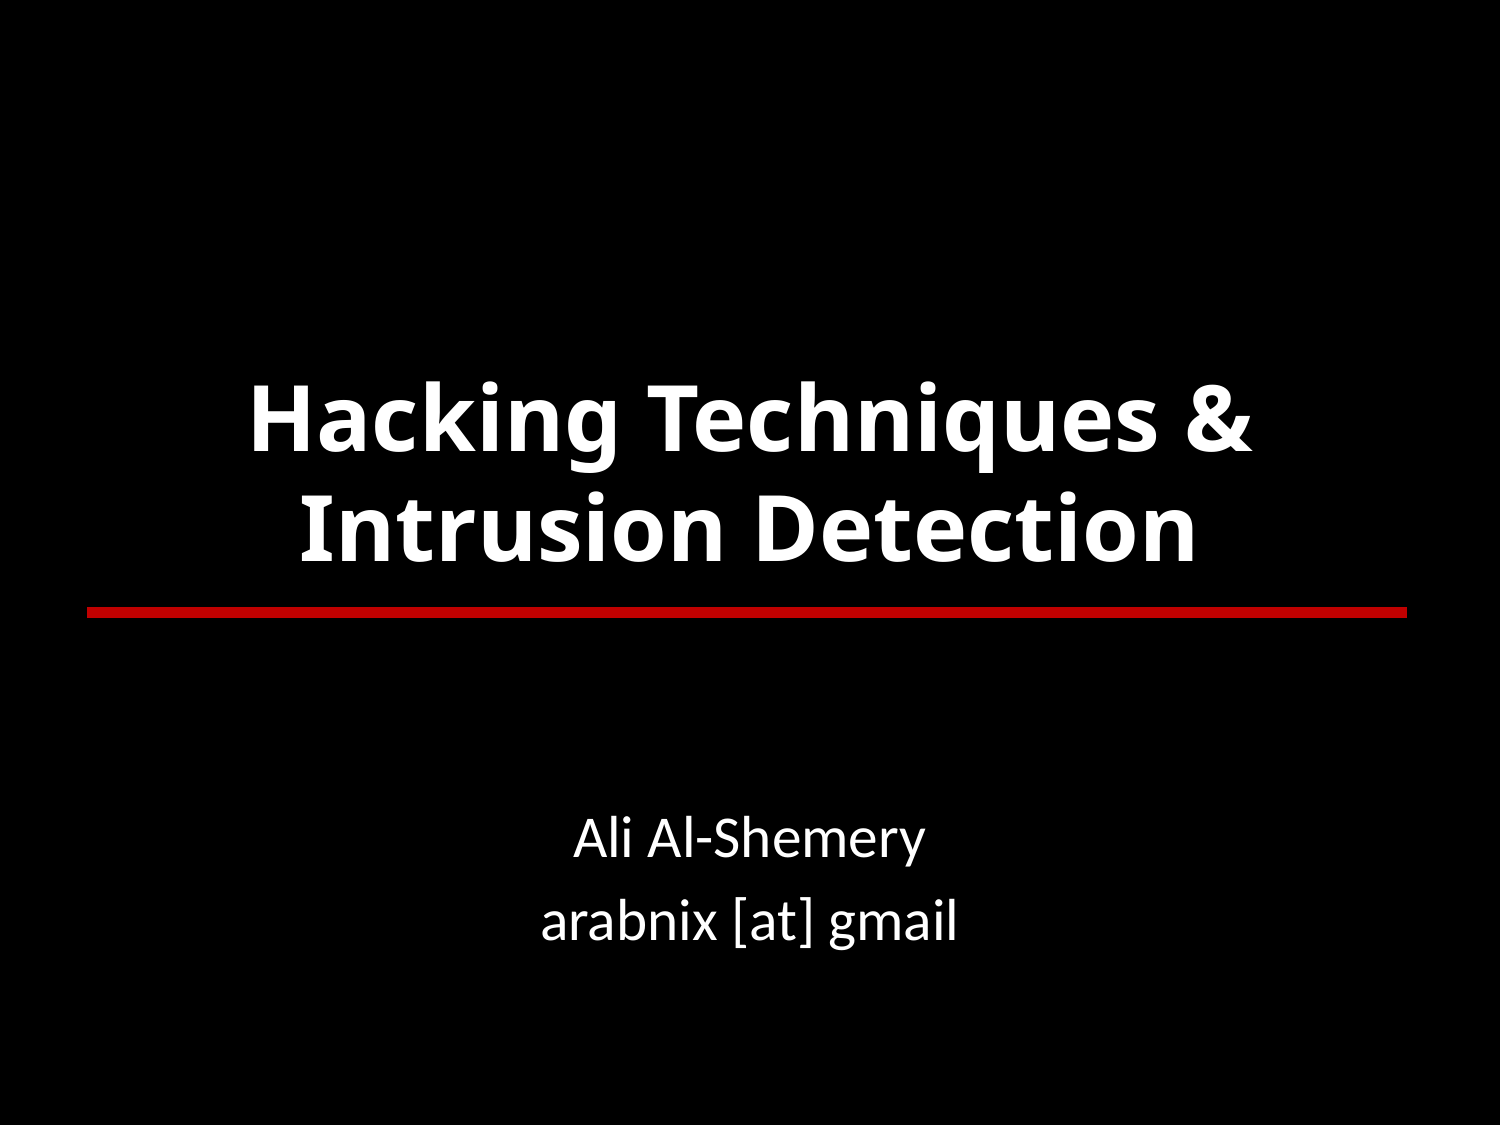

# Hacking Techniques & Intrusion Detection
Ali Al-Shemery
arabnix [at] gmail